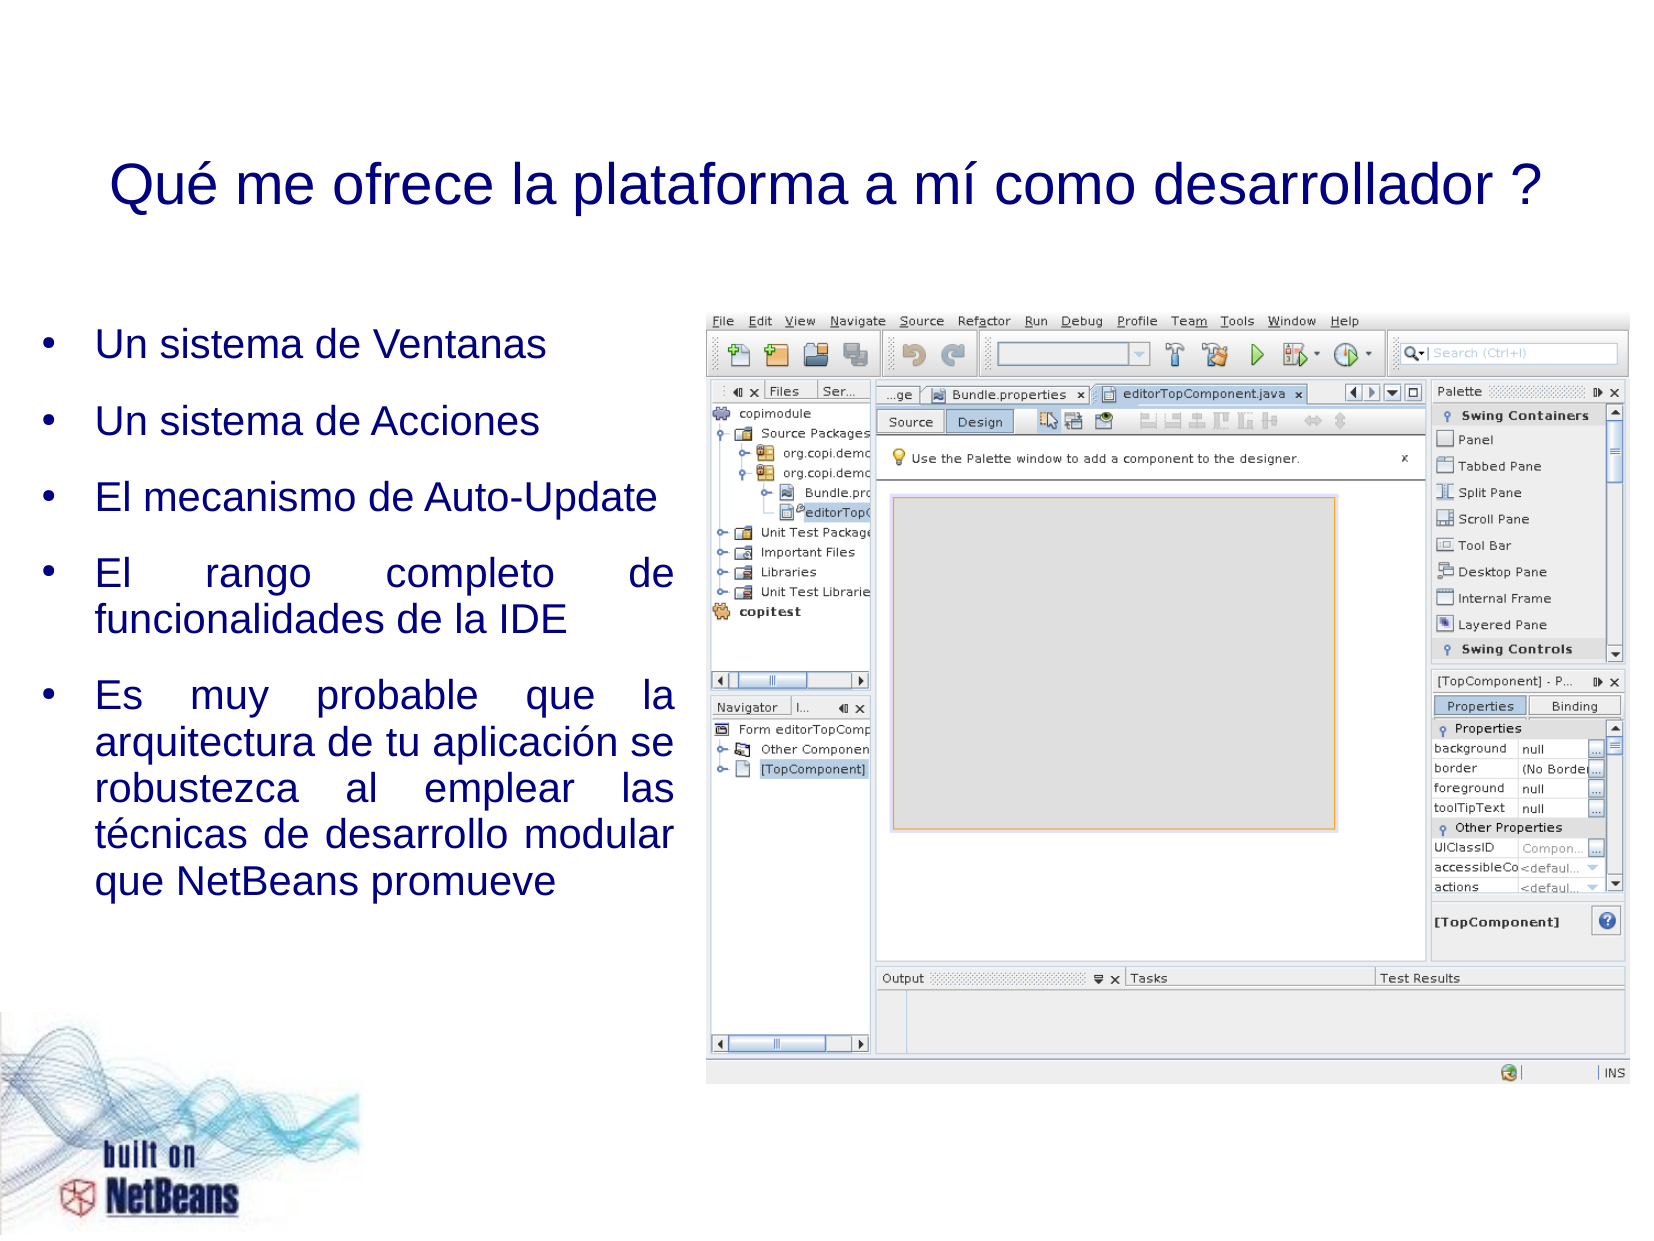

# Qué me ofrece la plataforma a mí como desarrollador ?
Un sistema de Ventanas
Un sistema de Acciones
El mecanismo de Auto-Update
El rango completo de funcionalidades de la IDE
Es muy probable que la arquitectura de tu aplicación se robustezca al emplear las técnicas de desarrollo modular que NetBeans promueve